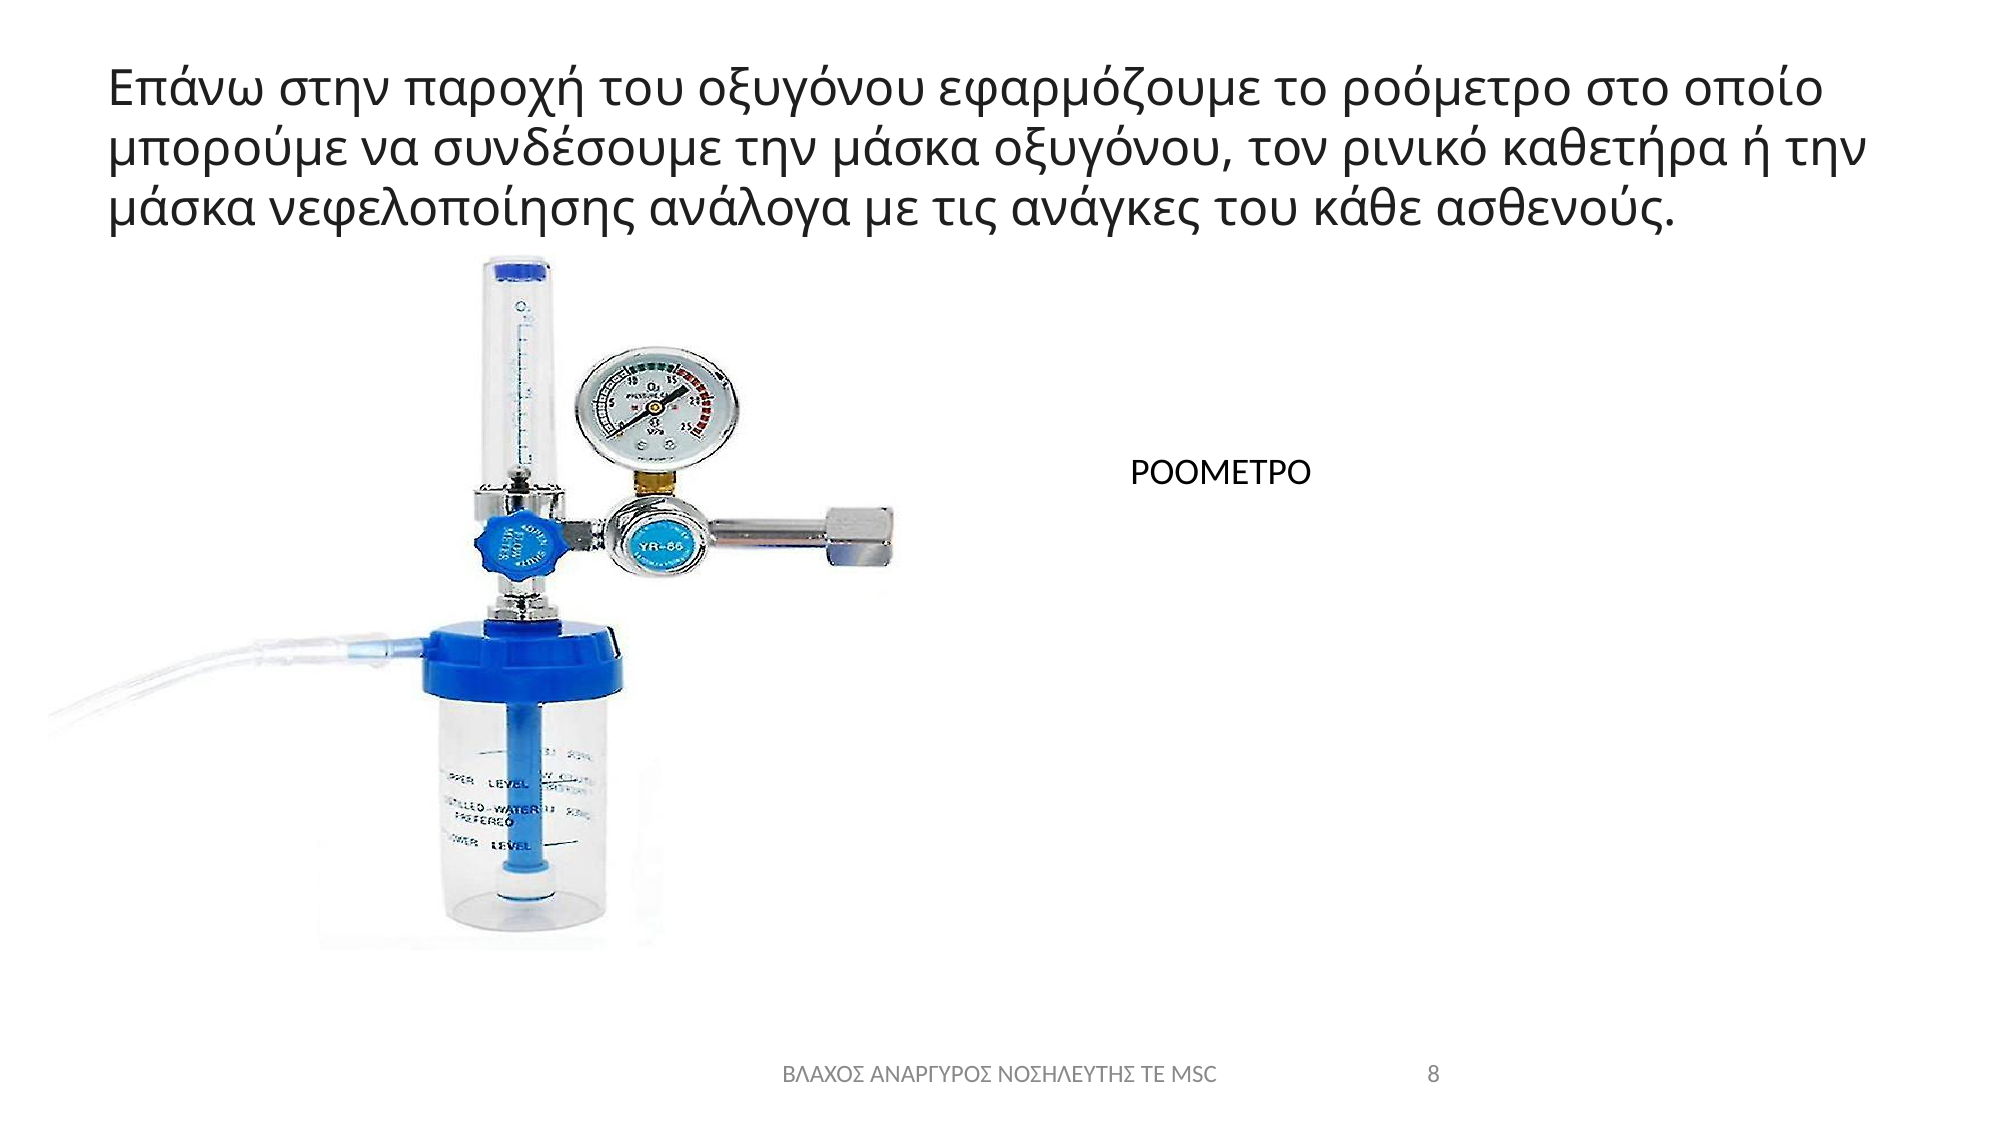

Επάνω στην παροχή του οξυγόνου εφαρμόζουμε το ροόμετρο στο οποίο μπορούμε να συνδέσουμε την μάσκα οξυγόνου, τον ρινικό καθετήρα ή την μάσκα νεφελοποίησης ανάλογα με τις ανάγκες του κάθε ασθενούς.
ΡΟΟΜΕΤΡΟ
ΒΛΑΧΟΣ ΑΝΑΡΓΥΡΟΣ ΝΟΣΗΛΕΥΤΗΣ ΤΕ MSC